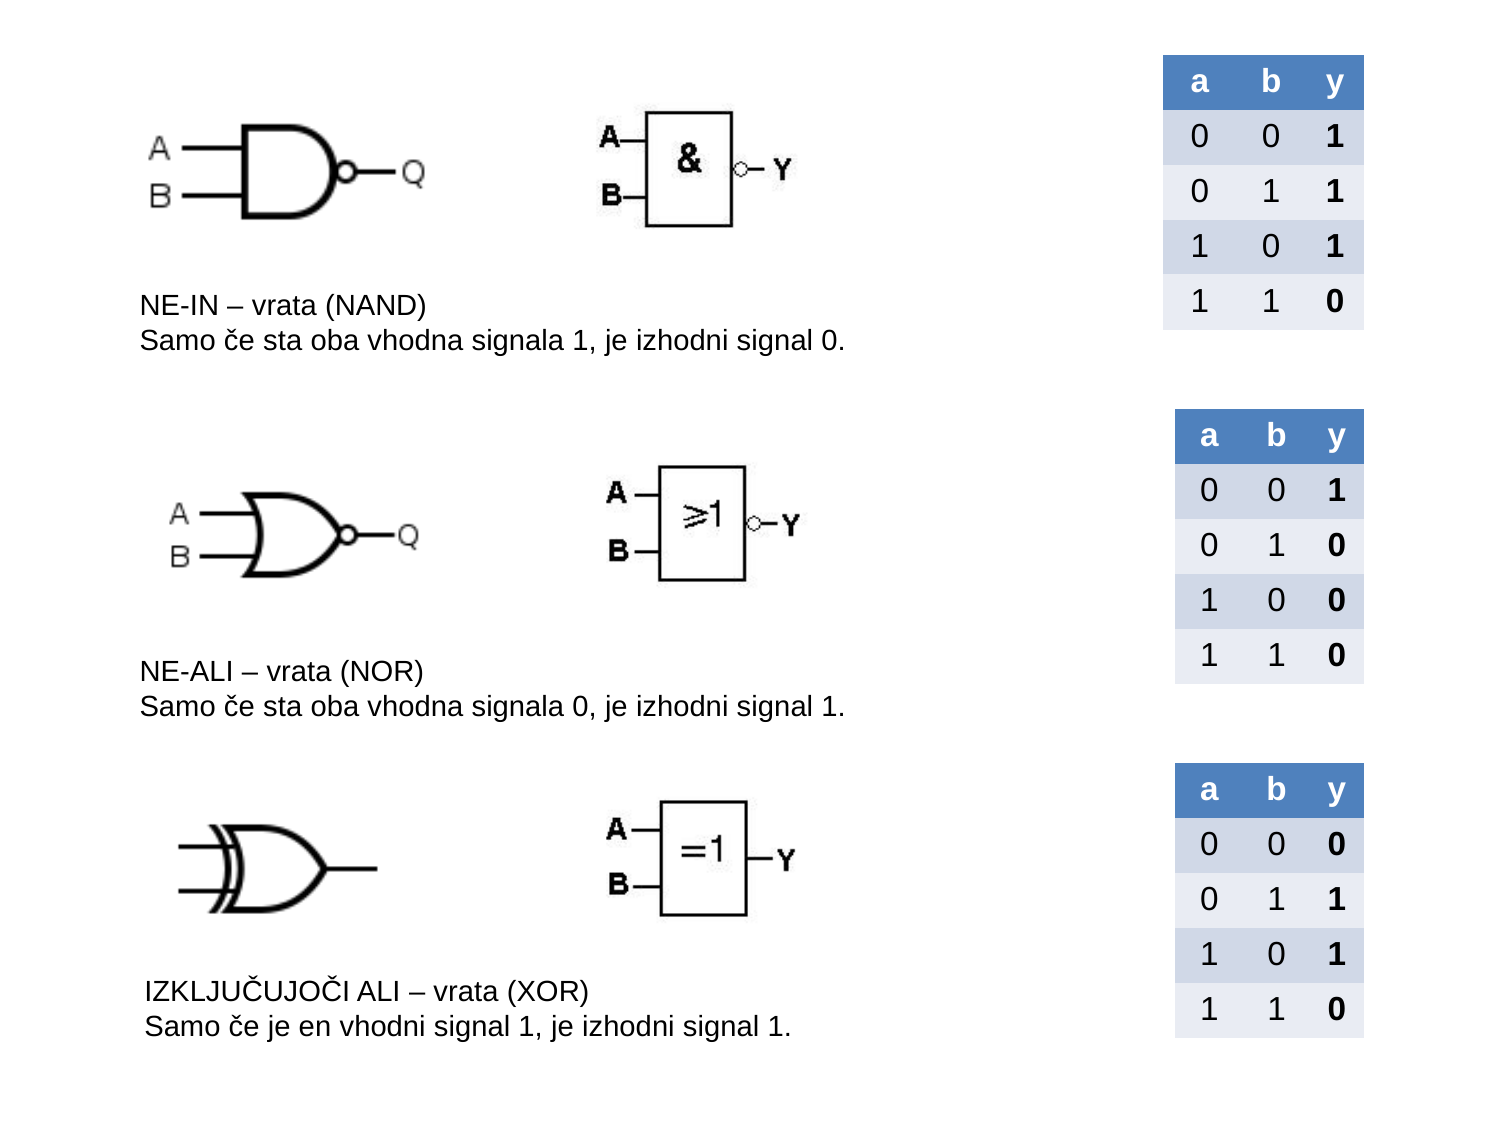

| a | b | y |
| --- | --- | --- |
| 0 | 0 | 1 |
| 0 | 1 | 1 |
| 1 | 0 | 1 |
| 1 | 1 | 0 |
NE-IN – vrata (NAND)
Samo če sta oba vhodna signala 1, je izhodni signal 0.
| a | b | y |
| --- | --- | --- |
| 0 | 0 | 1 |
| 0 | 1 | 0 |
| 1 | 0 | 0 |
| 1 | 1 | 0 |
NE-ALI – vrata (NOR)
Samo če sta oba vhodna signala 0, je izhodni signal 1.
| a | b | y |
| --- | --- | --- |
| 0 | 0 | 0 |
| 0 | 1 | 1 |
| 1 | 0 | 1 |
| 1 | 1 | 0 |
IZKLJUČUJOČI ALI – vrata (XOR)
Samo če je en vhodni signal 1, je izhodni signal 1.